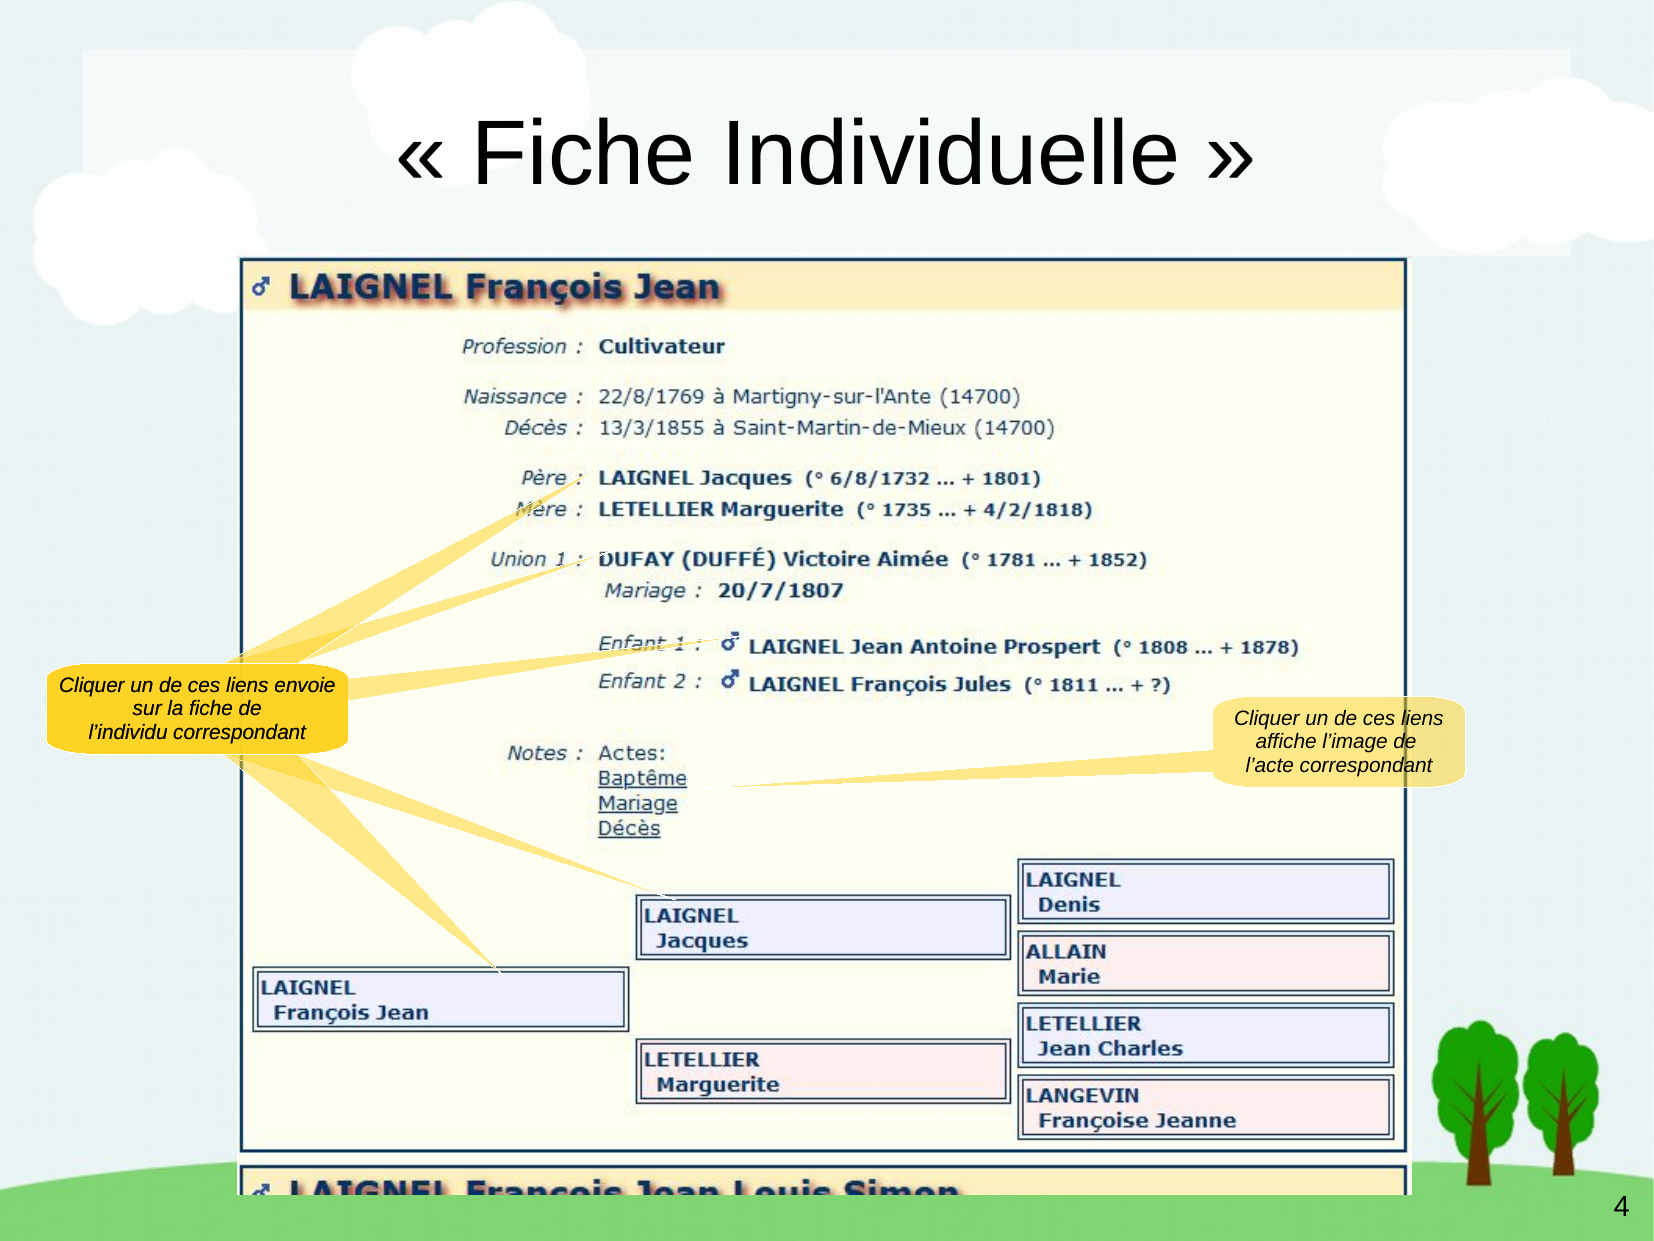

# « Fiche Individuelle »
Cliquer un de ces liens envoie
sur la fiche de
l’individu correspondant
Cliquer un de ces liens envoie
sur la fiche de
l’individu correspondant
Cliquer un de ces liens envoie
sur la fiche de
l’individu correspondant
Cliquer un de ces liens envoie
sur la fiche de
l’individu correspondant
Cliquer un de ces liens envoie
sur la fiche de
l’individu correspondant
Cliquer un de ces liens
affiche l’image de
l’acte correspondant
4